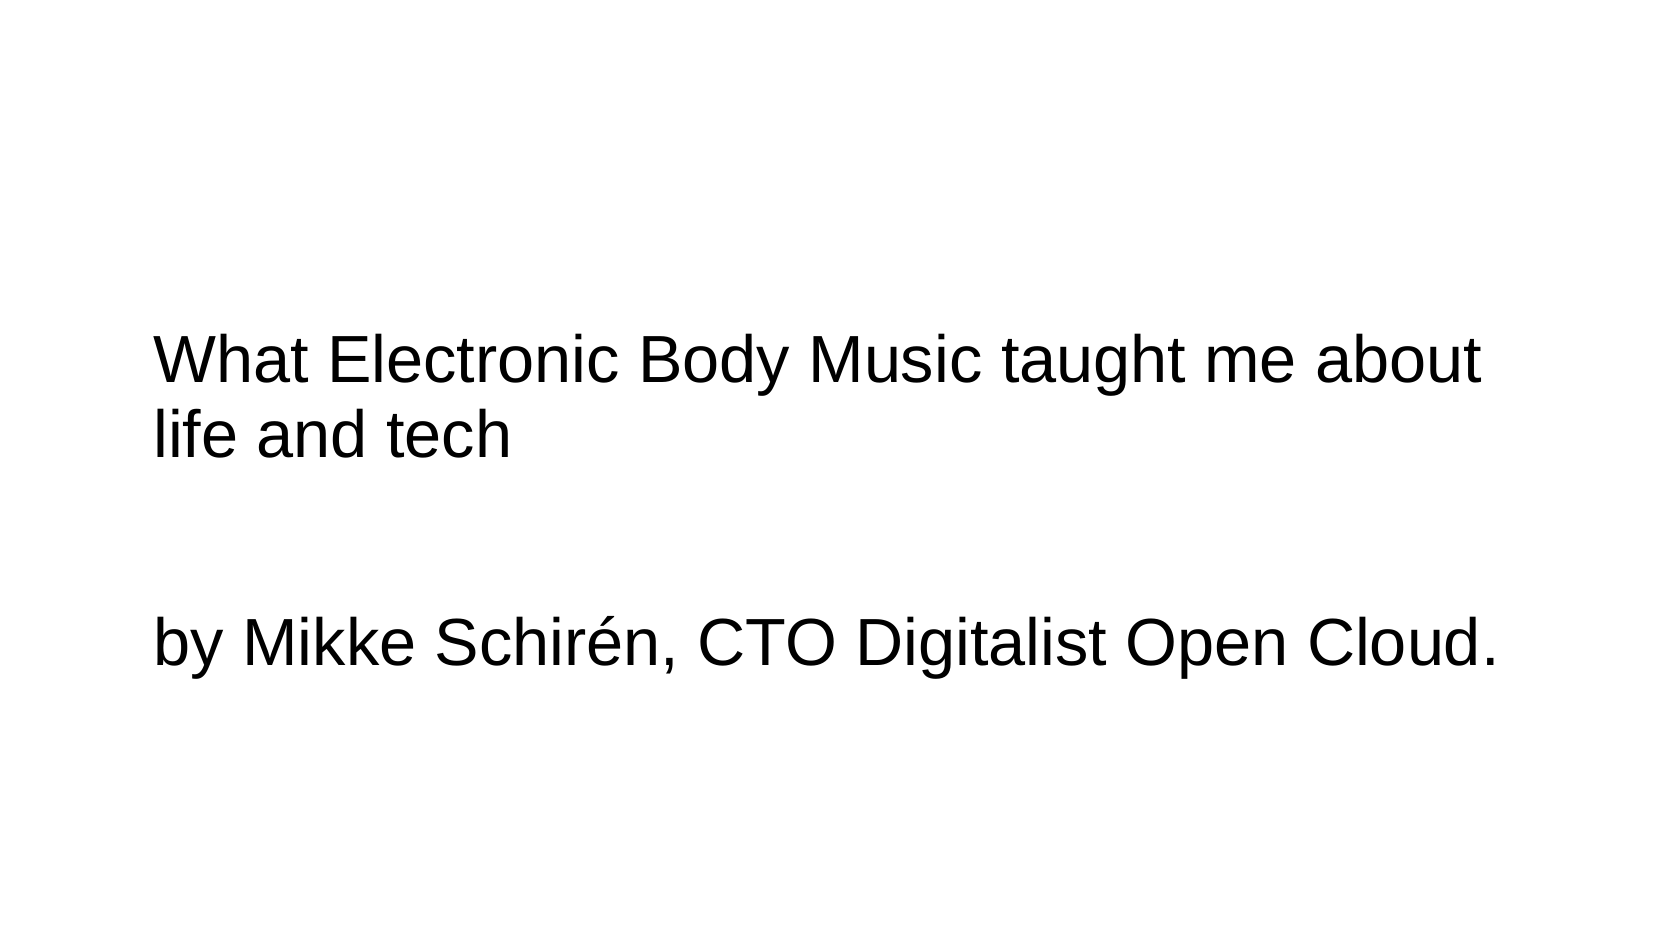

#
What Electronic Body Music taught me about life and tech
by Mikke Schirén, CTO Digitalist Open Cloud.